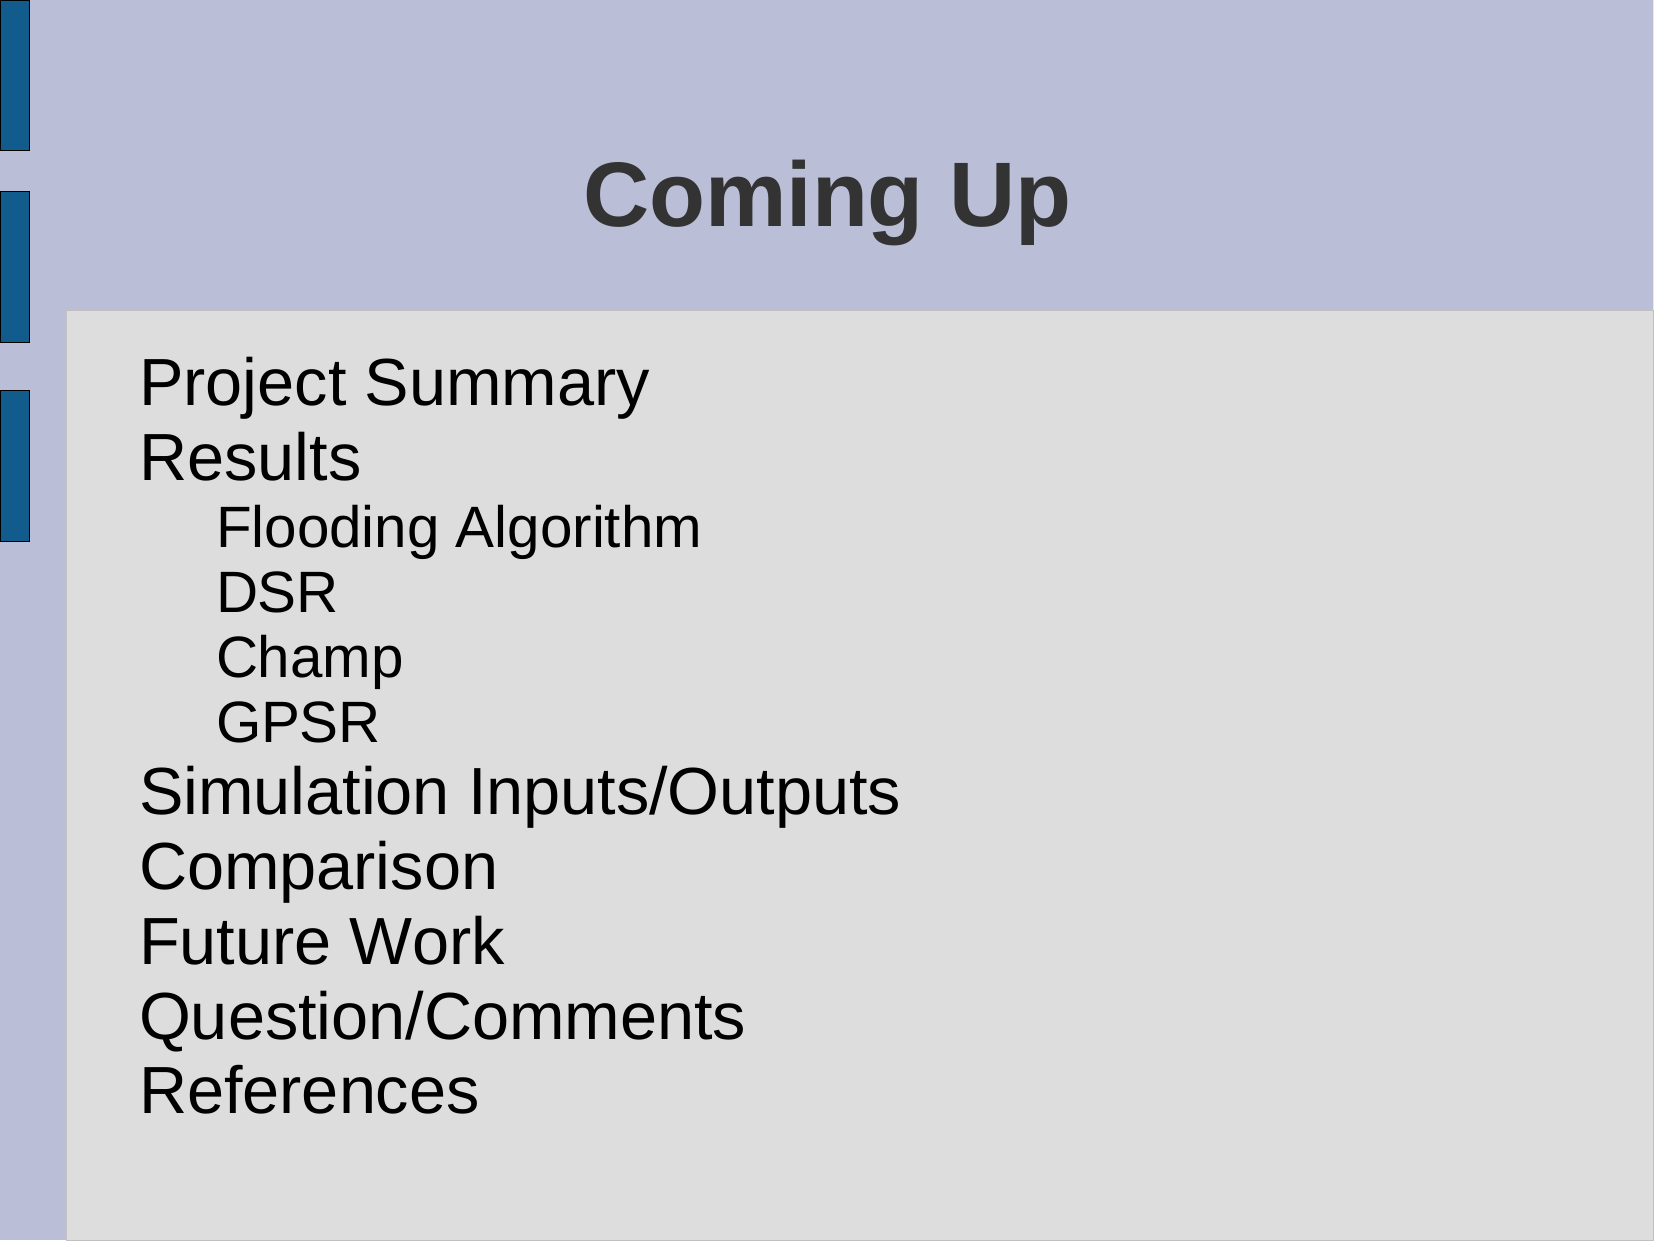

# Coming Up
Project Summary
Results
Flooding Algorithm
DSR
Champ
GPSR
Simulation Inputs/Outputs
Comparison
Future Work
Question/Comments
References